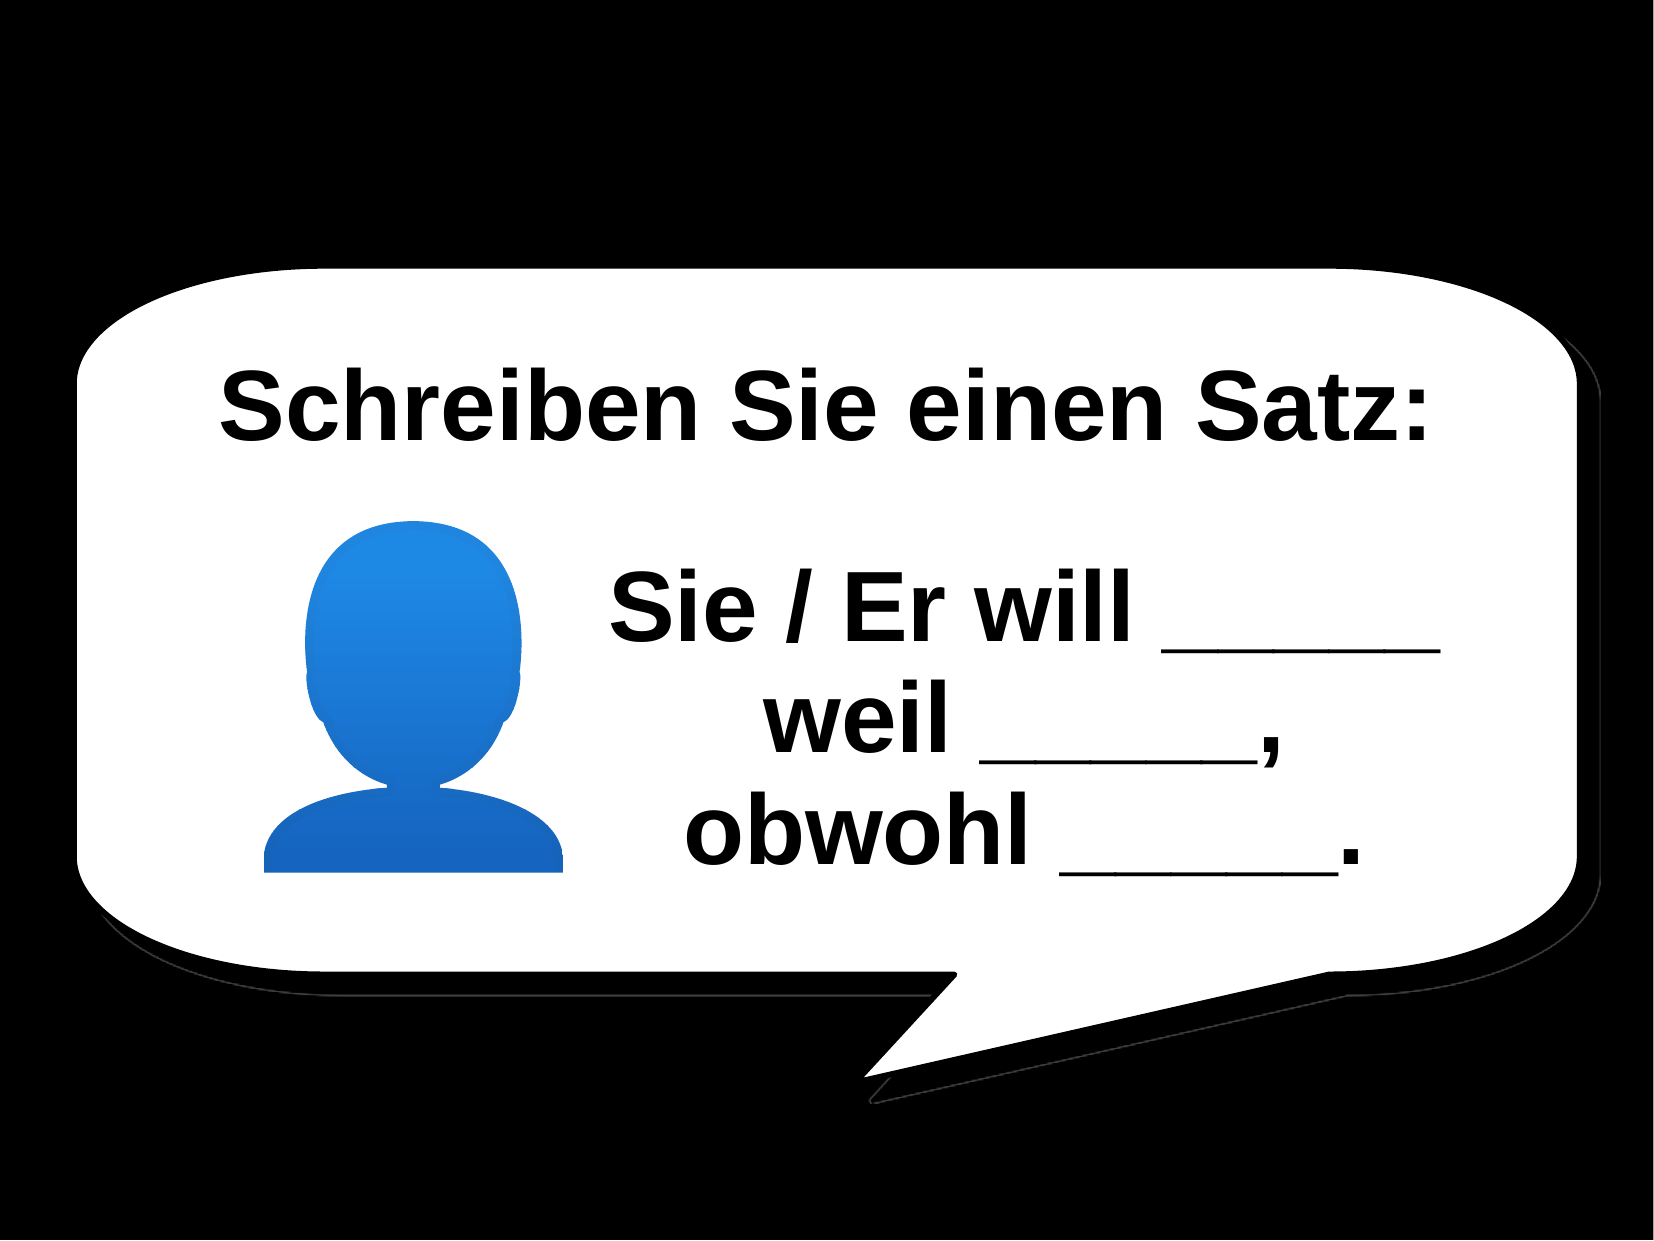

Schreiben Sie einen Satz:
Sie / Er will _____
weil _____,
obwohl _____.